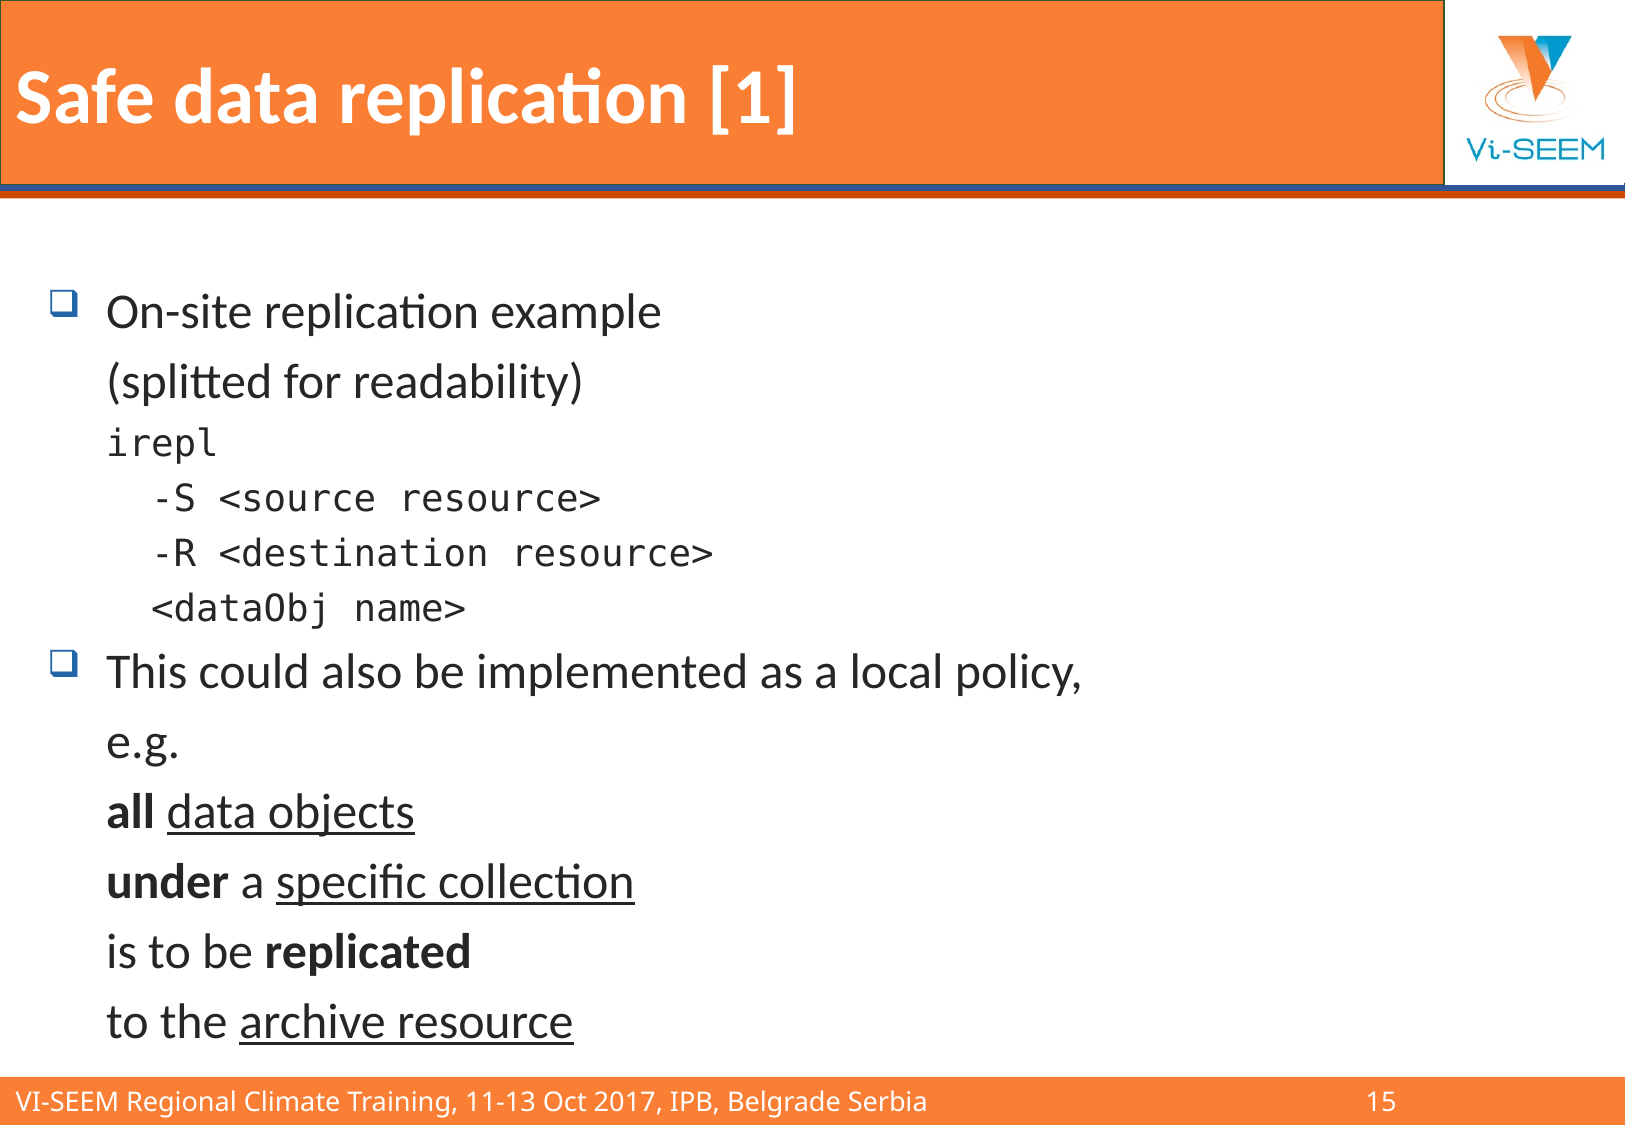

# Safe data replication [1]
On-site replication example
(splitted for readability)
irepl
 -S <source resource>
 -R <destination resource>
 <dataObj name>
This could also be implemented as a local policy,
e.g.
all data objects
under a specific collection
is to be replicated
to the archive resource
VI-SEEM Regional Climate Training, 11-13 Oct 2017, IPB, Belgrade Serbia